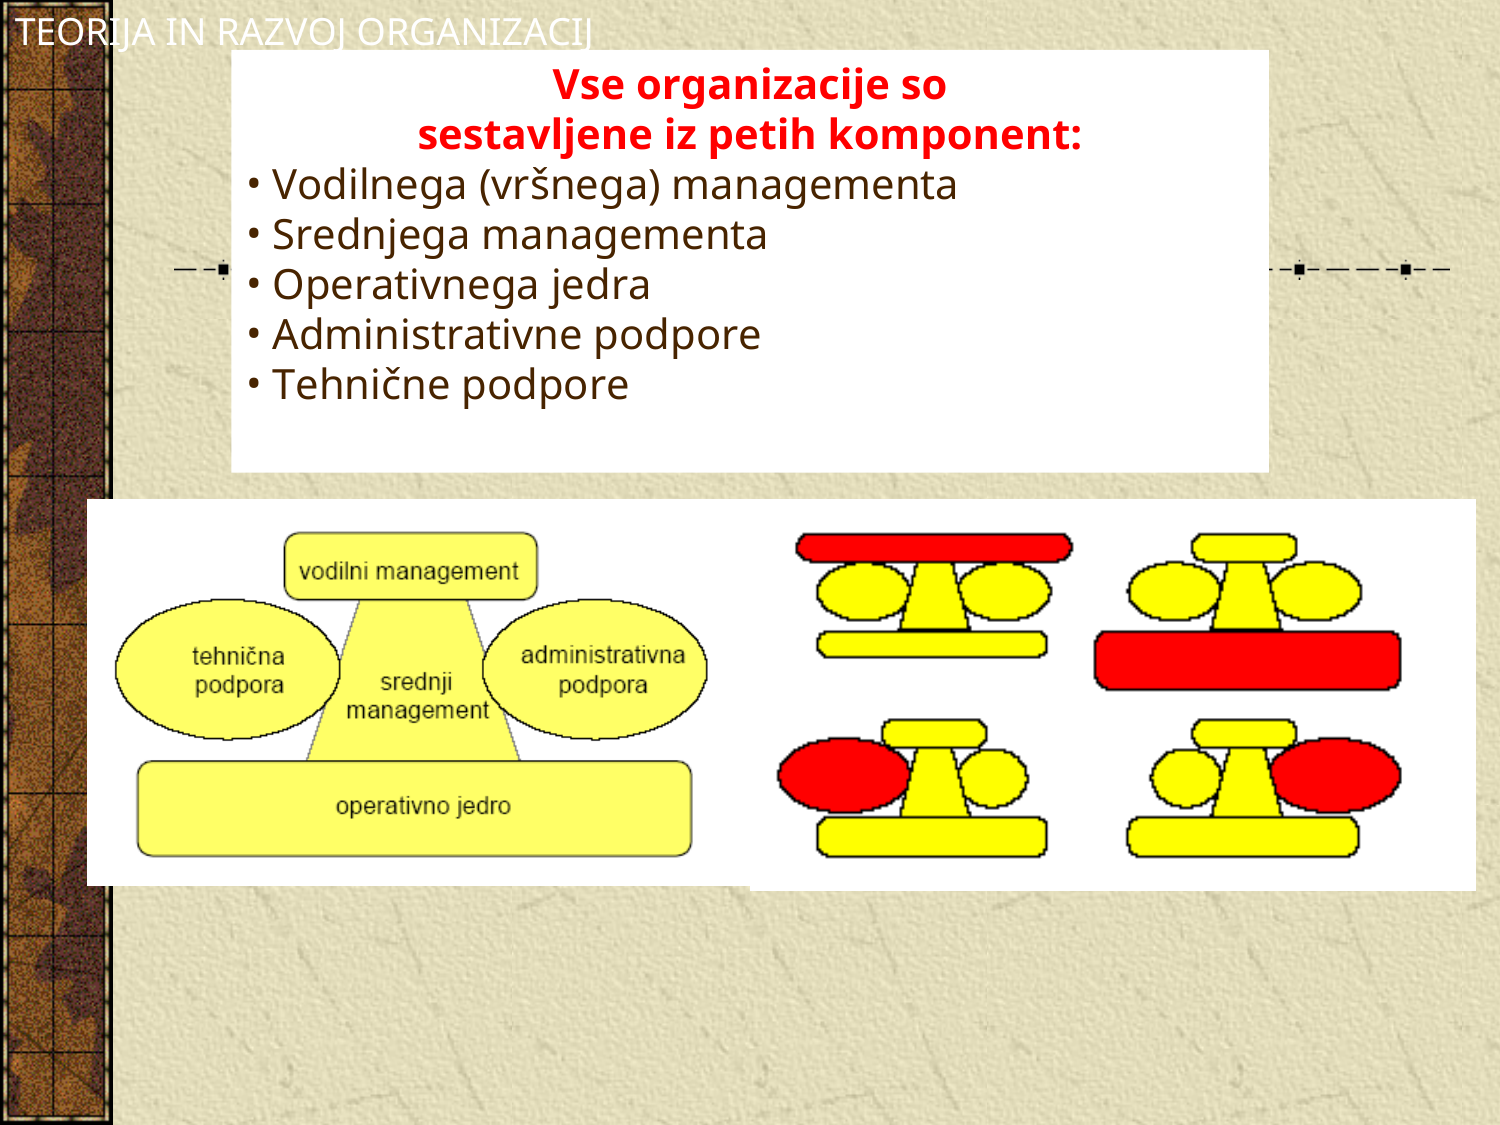

TEORIJA IN RAZVOJ ORGANIZACIJ
Vse organizacije so
sestavljene iz petih komponent:
 Vodilnega (vršnega) managementa
 Srednjega managementa
 Operativnega jedra
 Administrativne podpore
 Tehnične podpore